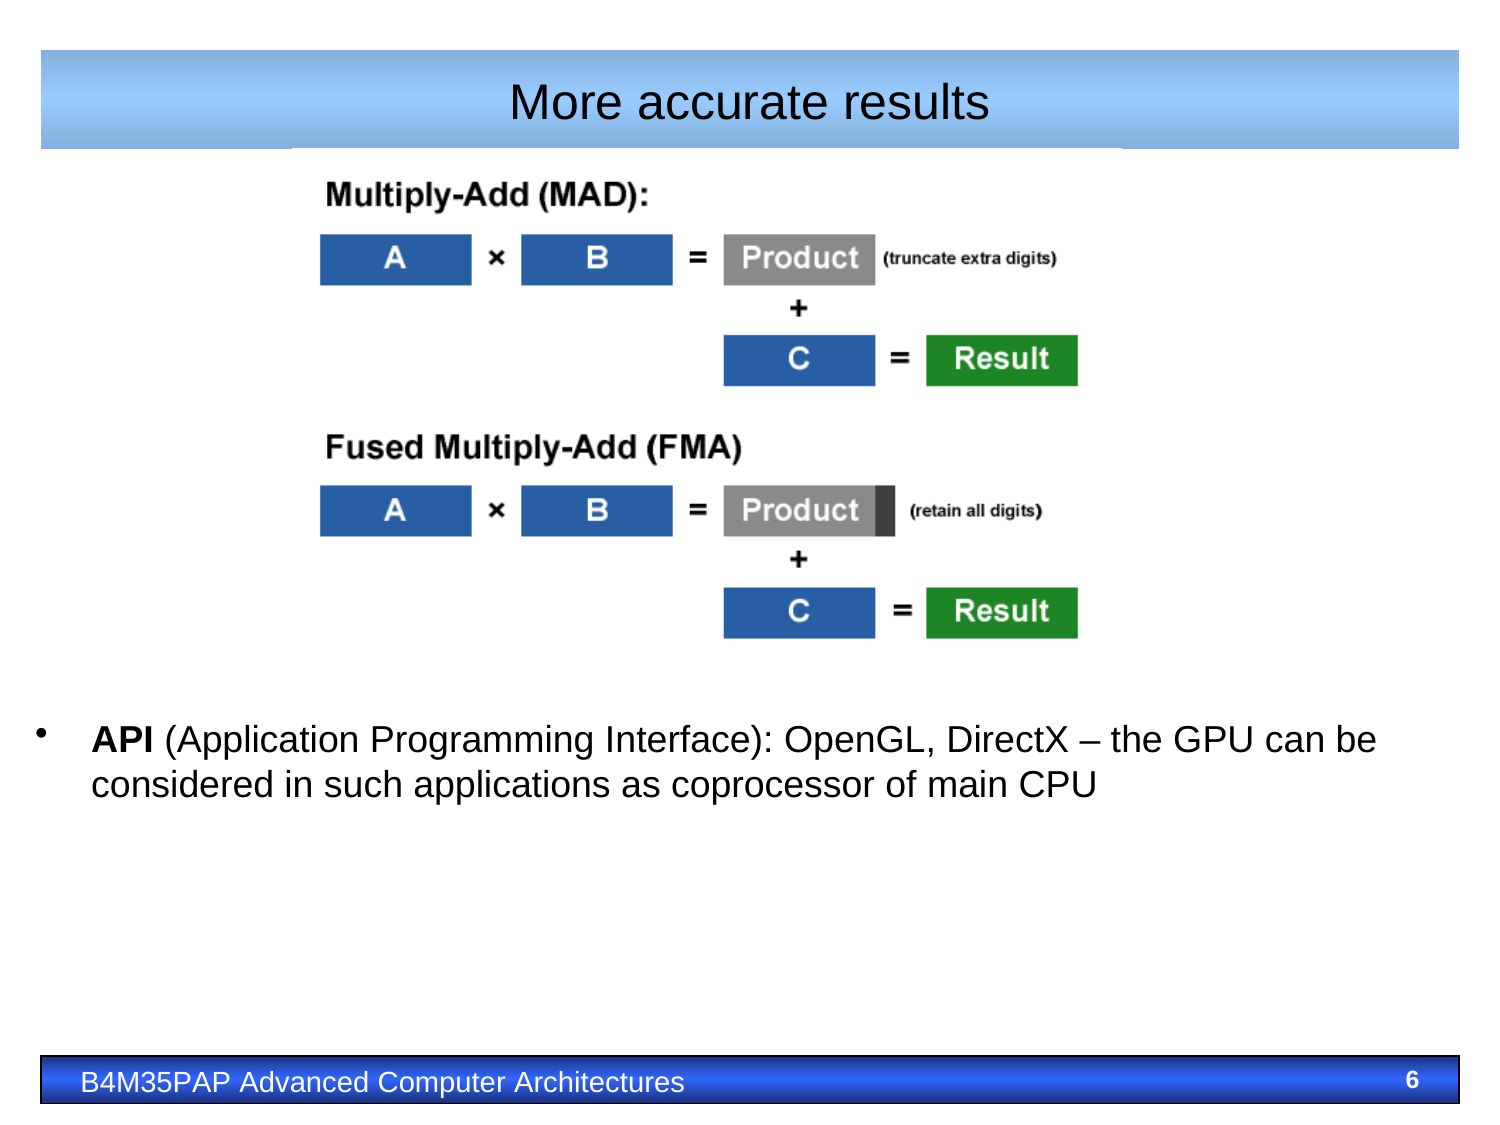

# More accurate results
API (Application Programming Interface): OpenGL, DirectX – the GPU can be considered in such applications as coprocessor of main CPU